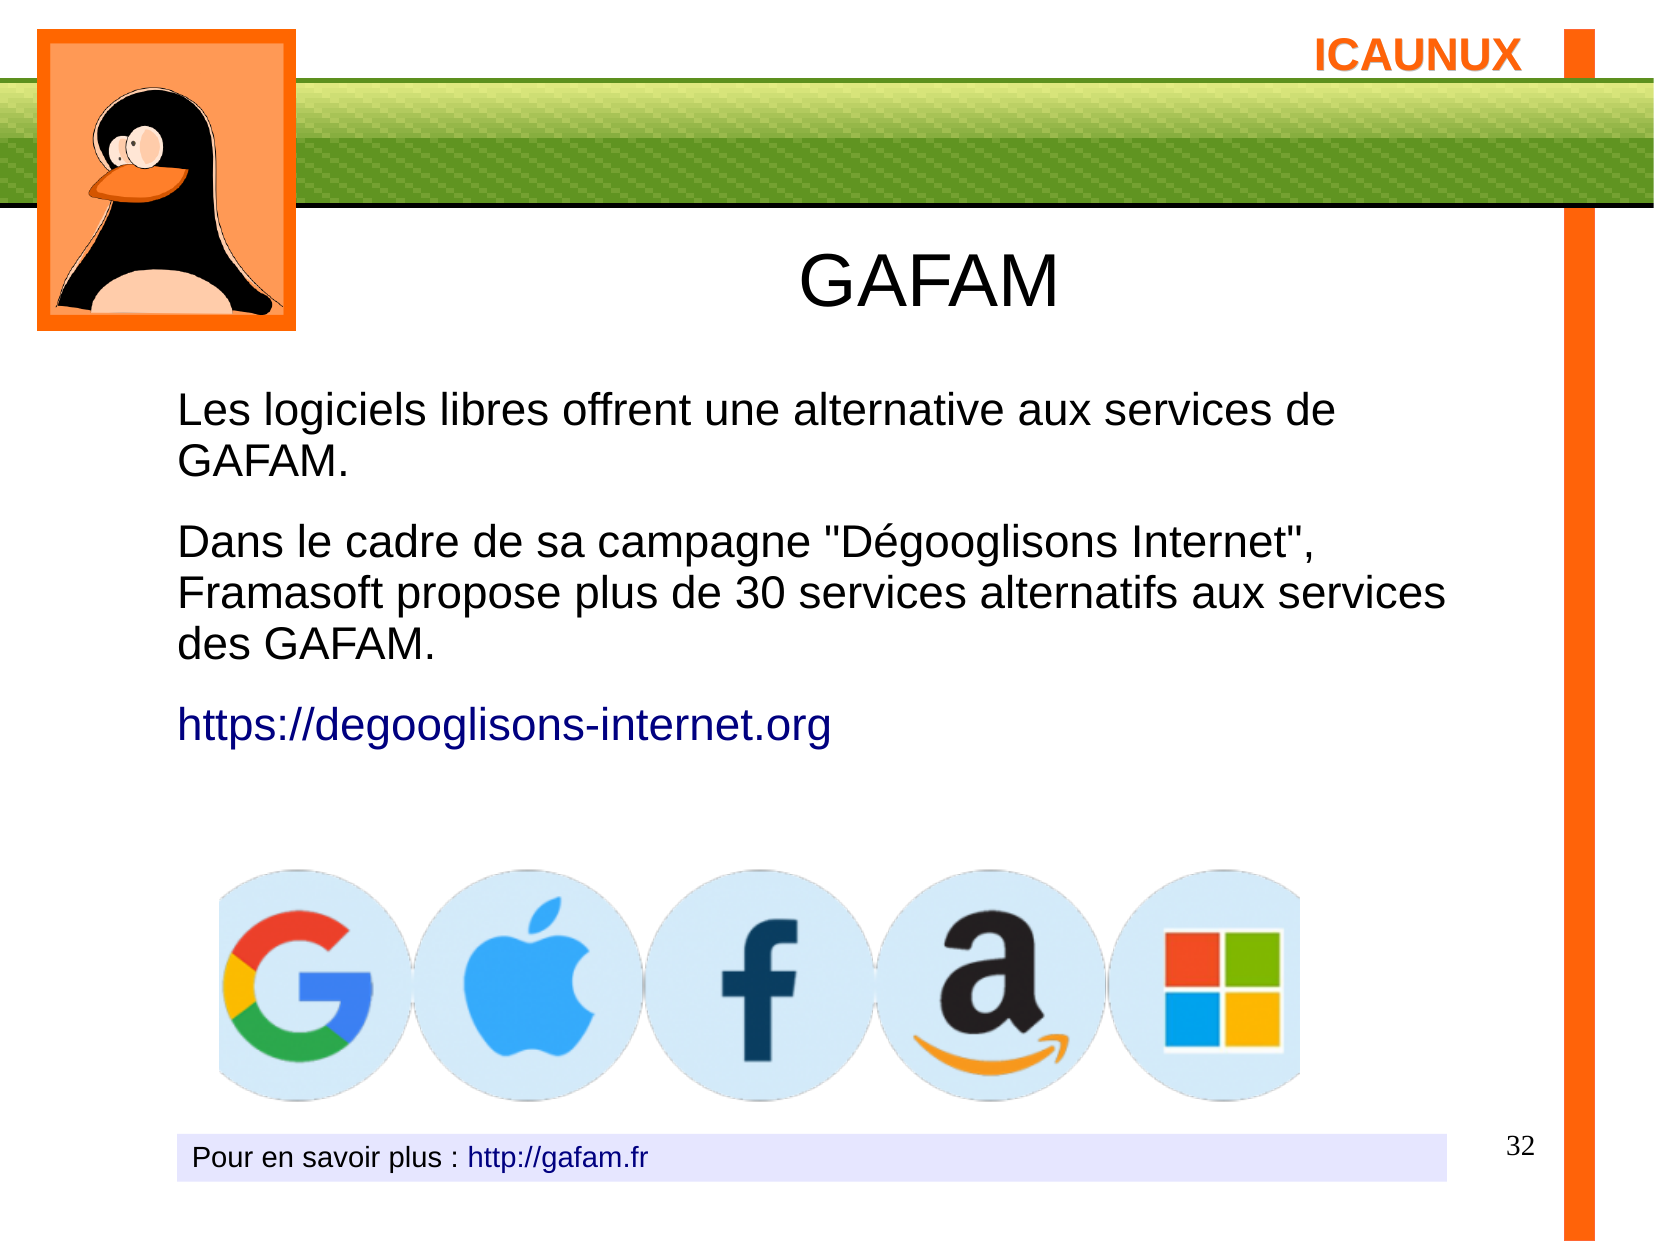

# GAFAM
Les logiciels libres offrent une alternative aux services de GAFAM.
Dans le cadre de sa campagne "Dégooglisons Internet", Framasoft propose plus de 30 services alternatifs aux services des GAFAM.
https://degooglisons-internet.org
32
Pour en savoir plus : http://gafam.fr